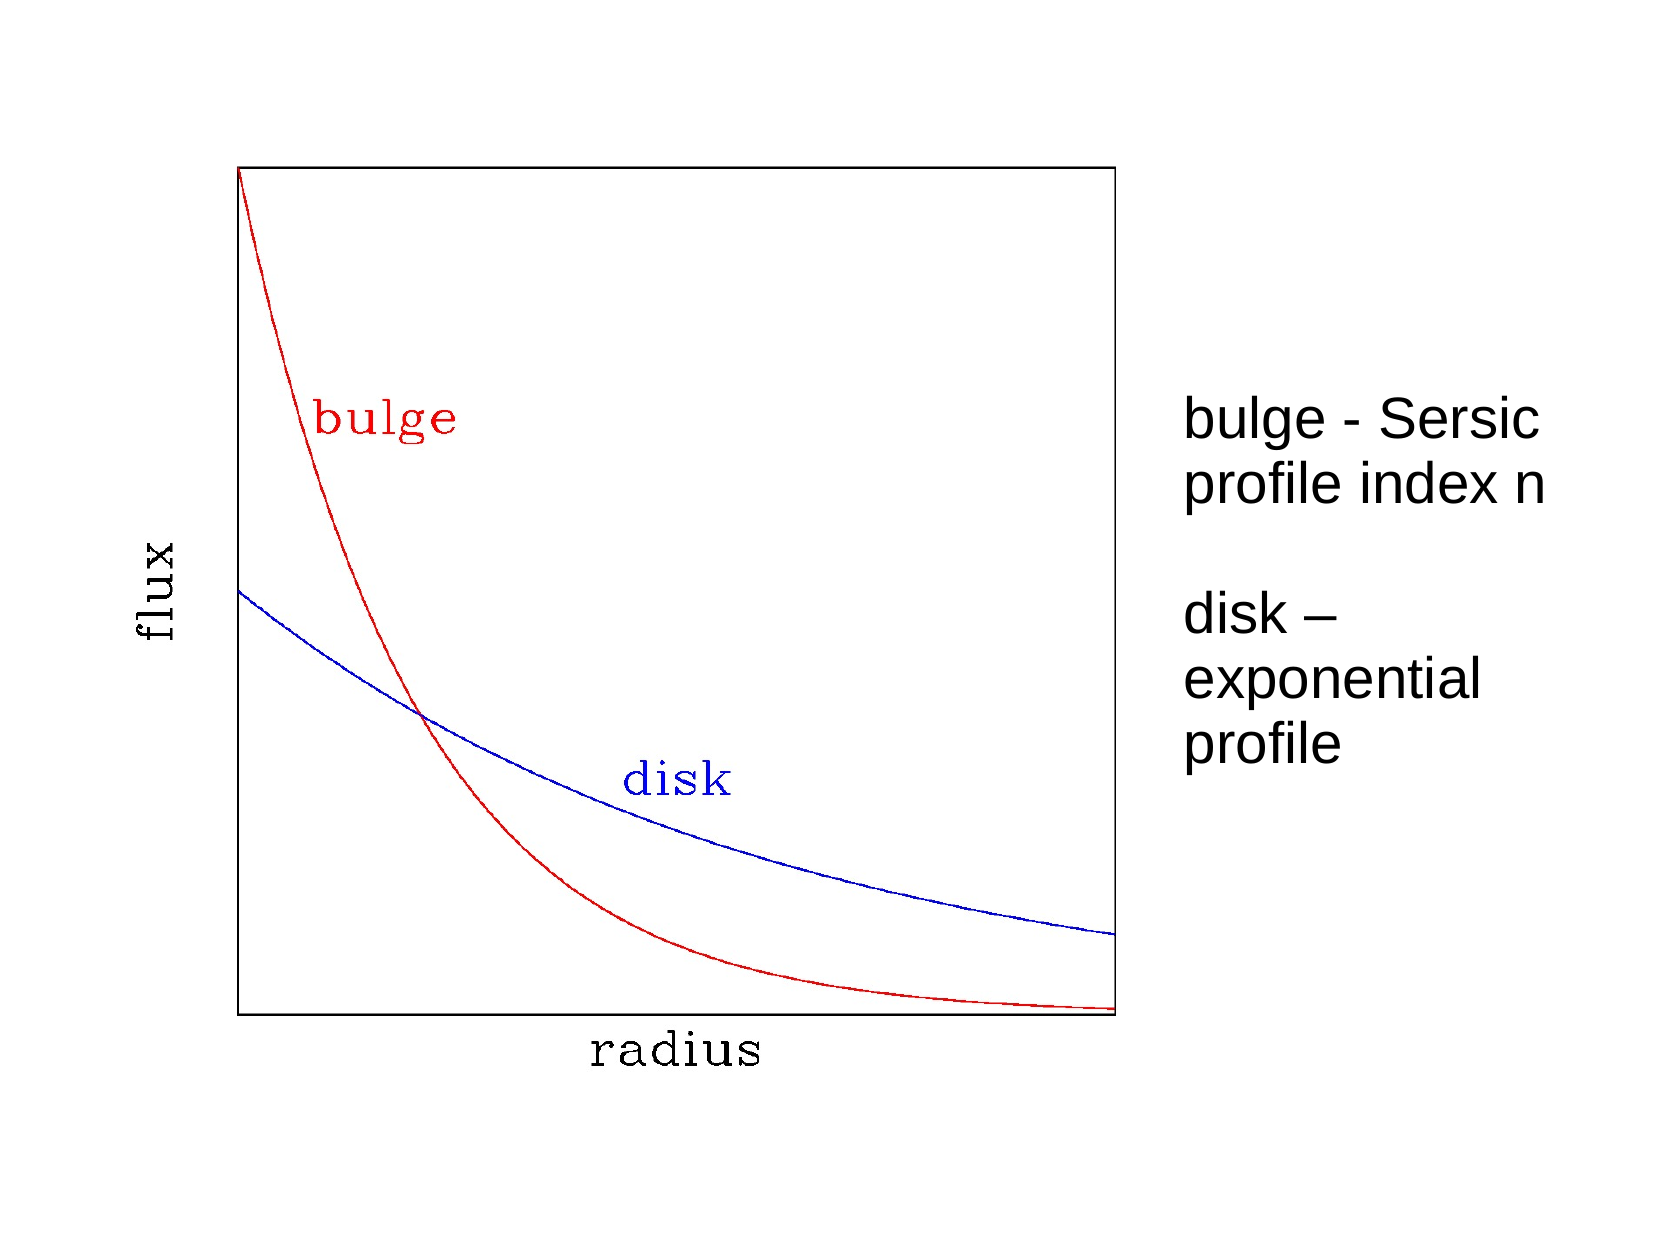

bulge - Sersic profile index n
disk – exponential profile